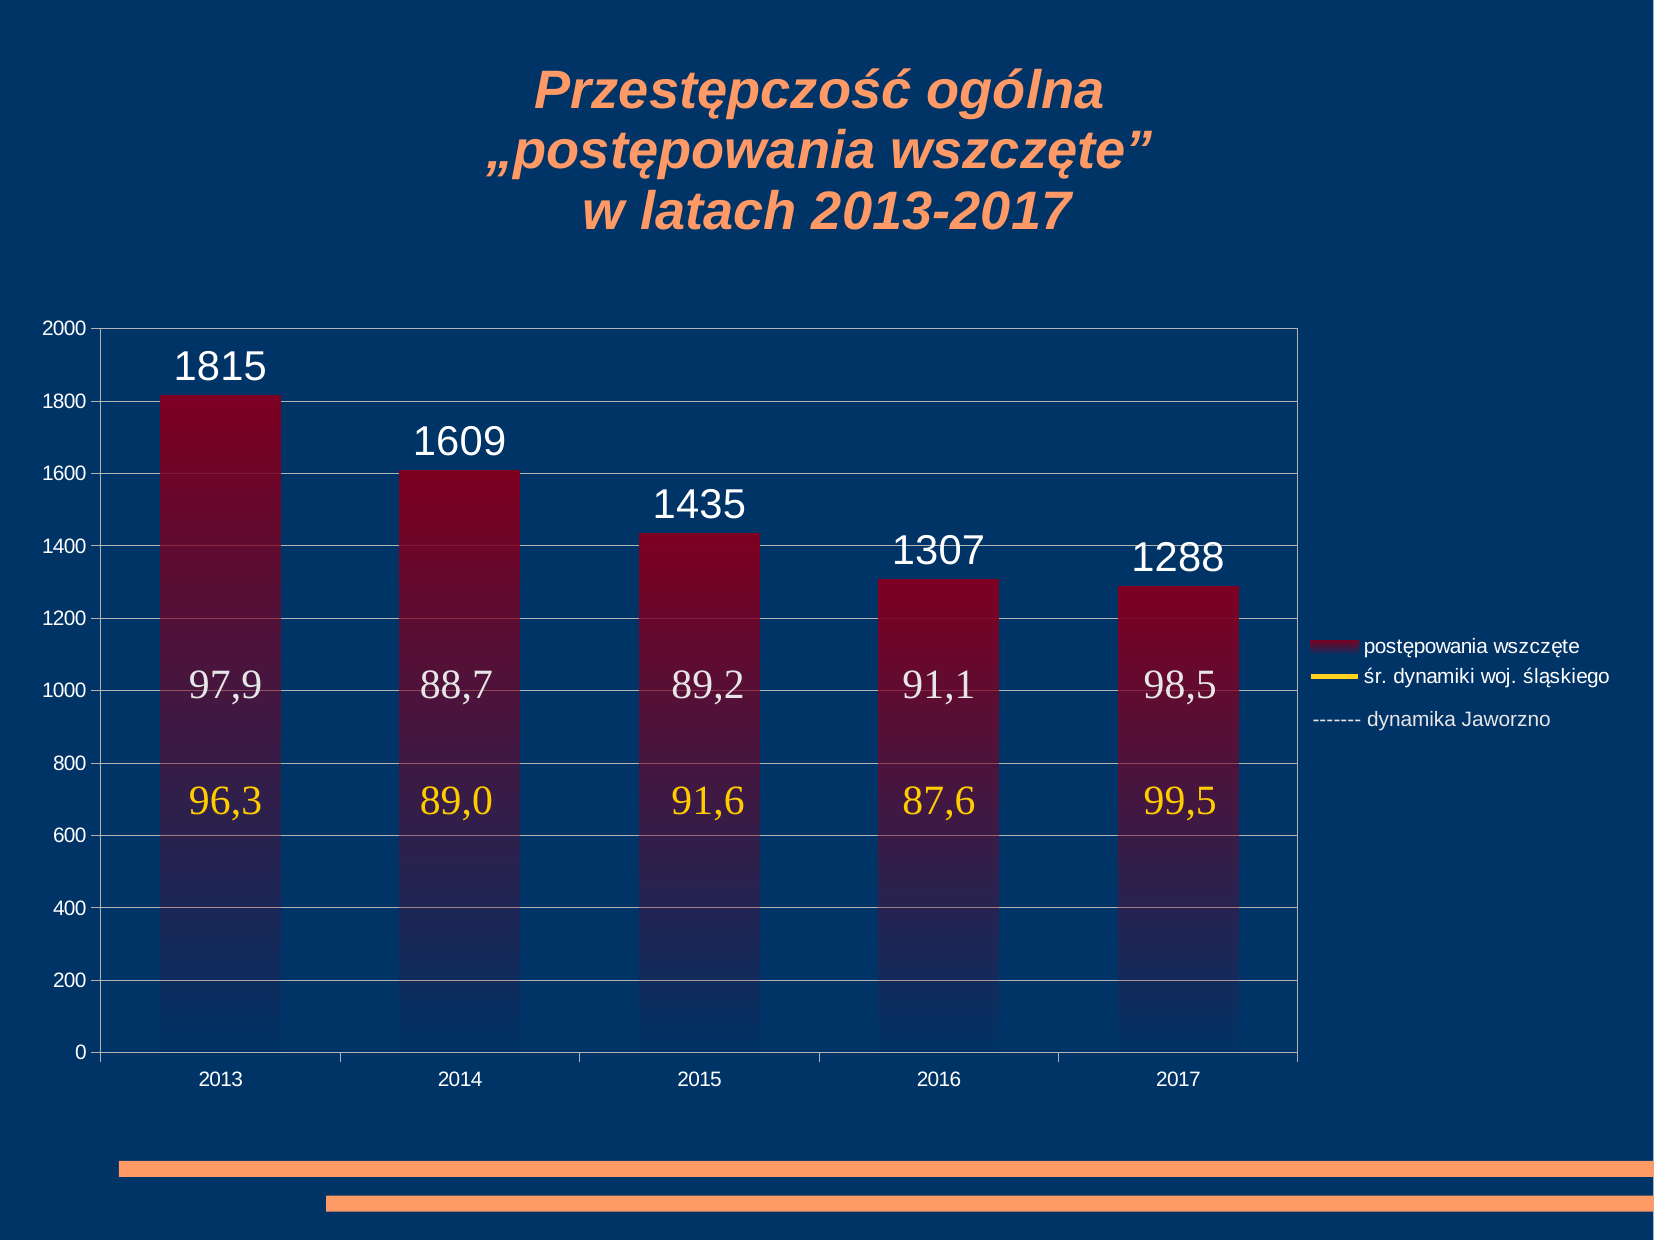

# Przestępczość ogólna „postępowania wszczęte” w latach 2013-2017
### Chart
| Category | postępowania wszczęte | śr. dynamiki woj. śląskiego |
|---|---|---|
| 2013 | 1815.0 | None |
| 2014 | 1609.0 | None |
| 2015 | 1435.0 | None |
| 2016 | 1307.0 | None |
| 2017 | 1288.0 | None |97,9 88,7 89,2 91,1 98,5
 ------- dynamika Jaworzno
96,3 89,0 91,6 87,6 99,5